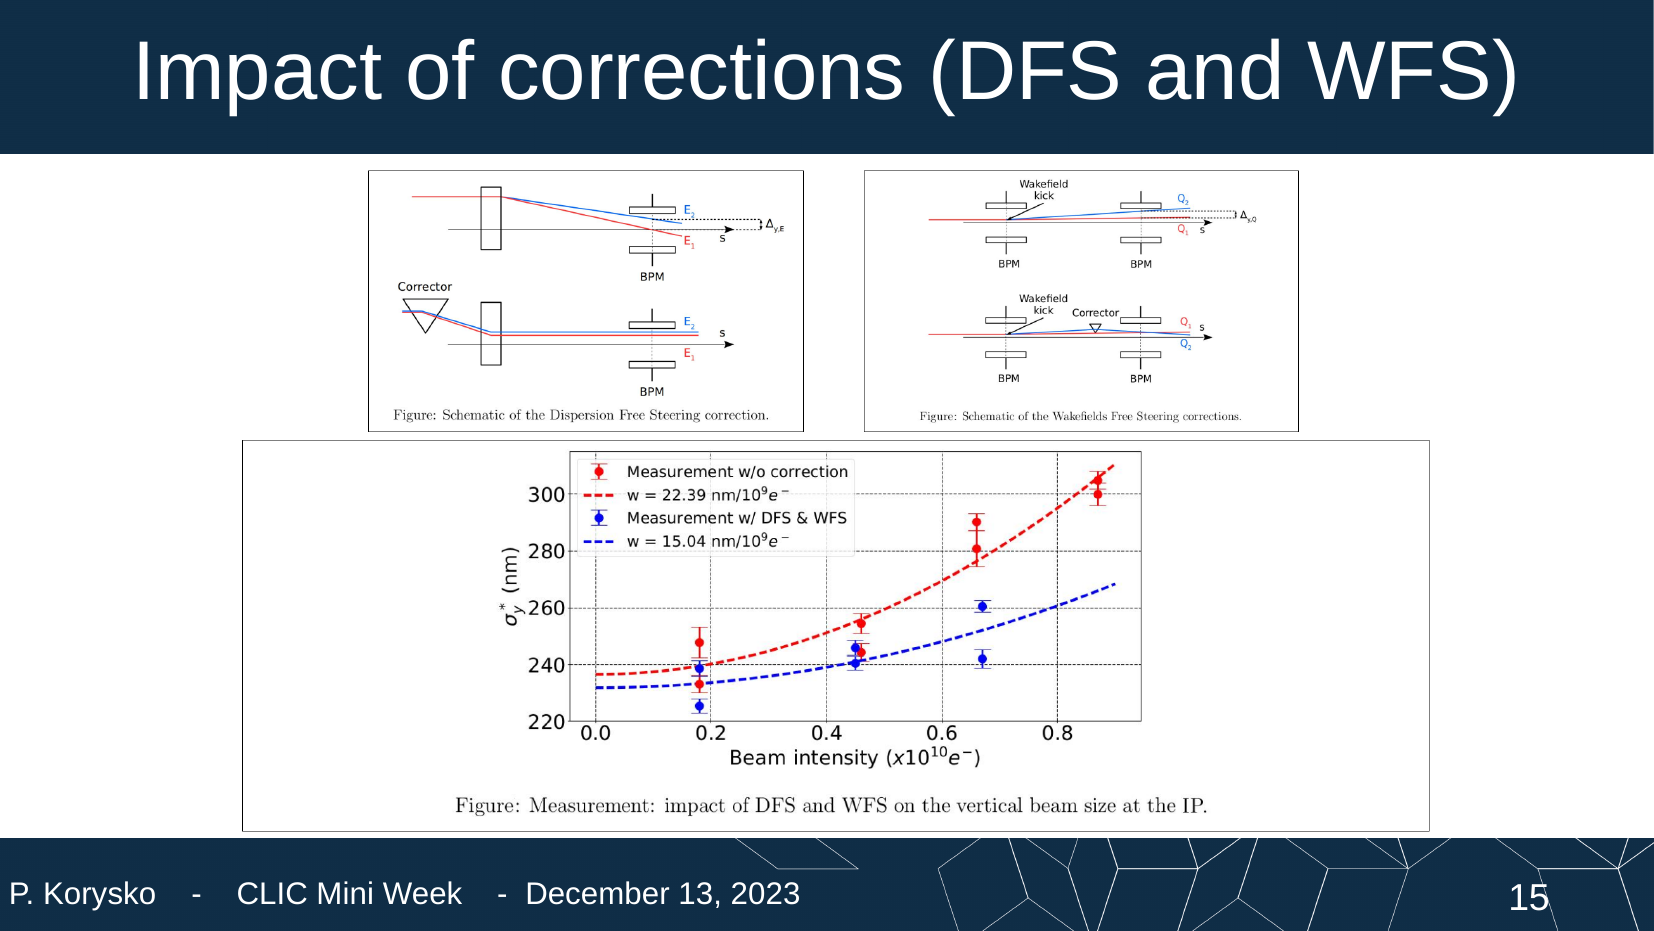

Impact of corrections (DFS and WFS)
P. Korysko - CLIC Mini Week - December 13, 2023